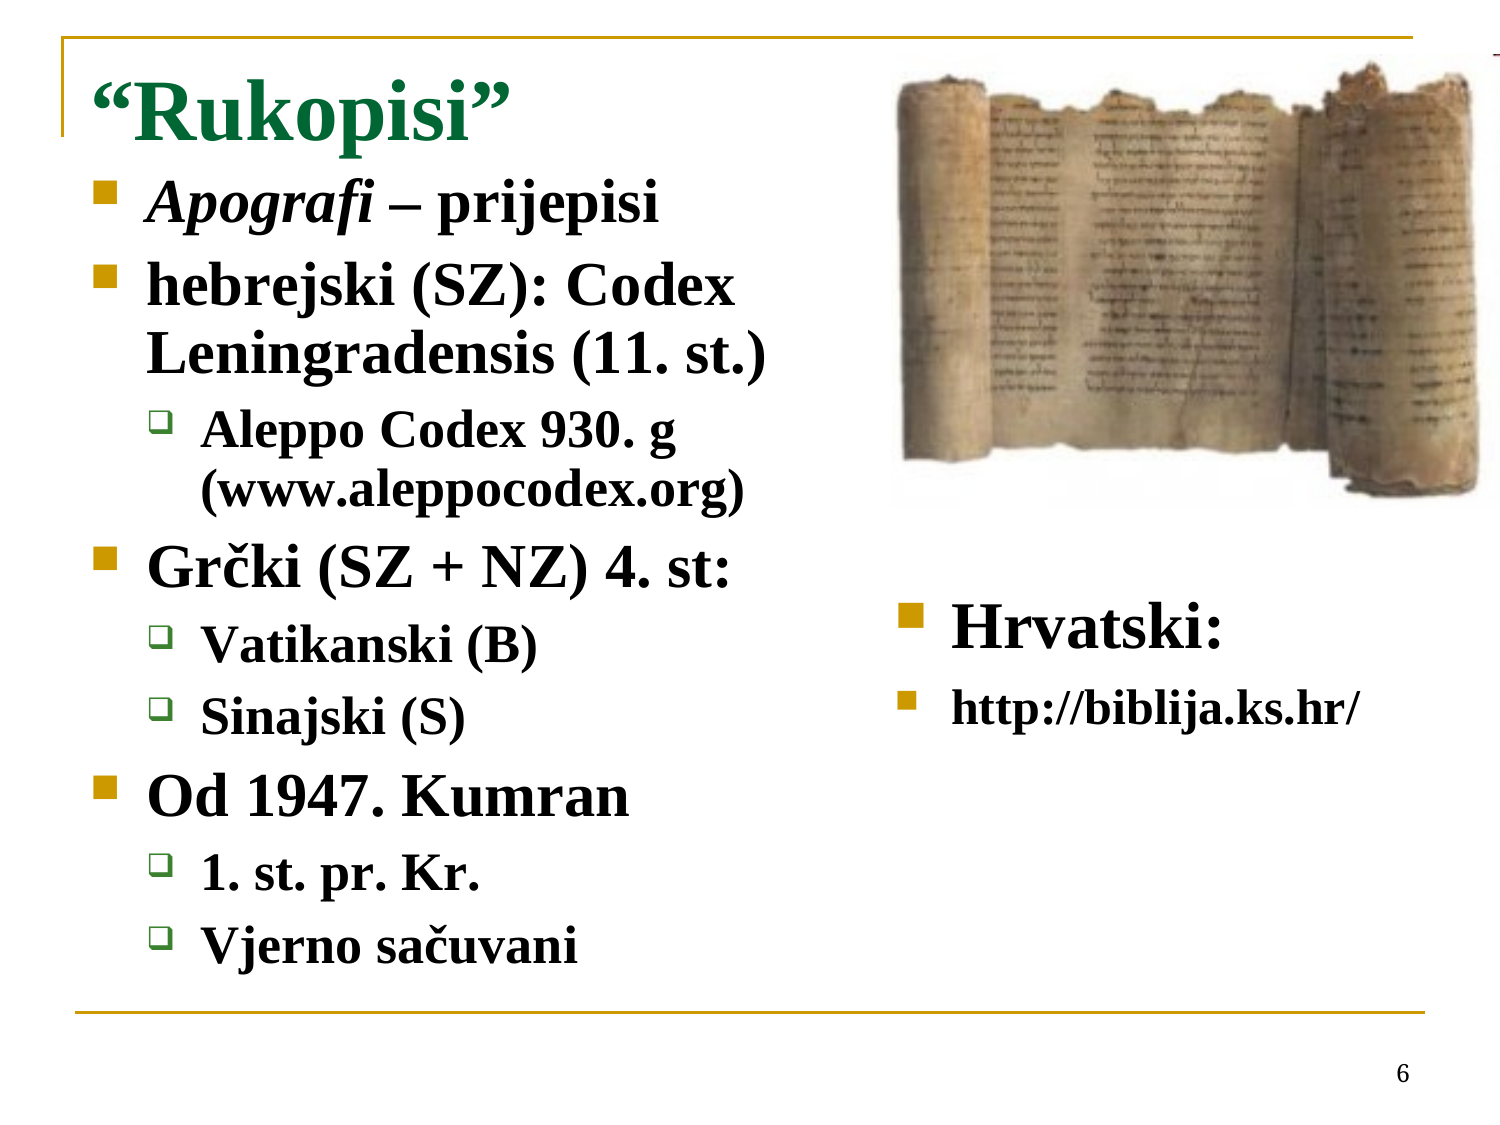

“Rukopisi”
Apografi – prijepisi
hebrejski (SZ): Codex Leningradensis (11. st.)
Aleppo Codex 930. g
(www.aleppocodex.org)
Grčki (SZ + NZ) 4. st:
Vatikanski (B)
Sinajski (S)
Od 1947. Kumran
1. st. pr. Kr.
Vjerno sačuvani
Hrvatski:
http://biblija.ks.hr/